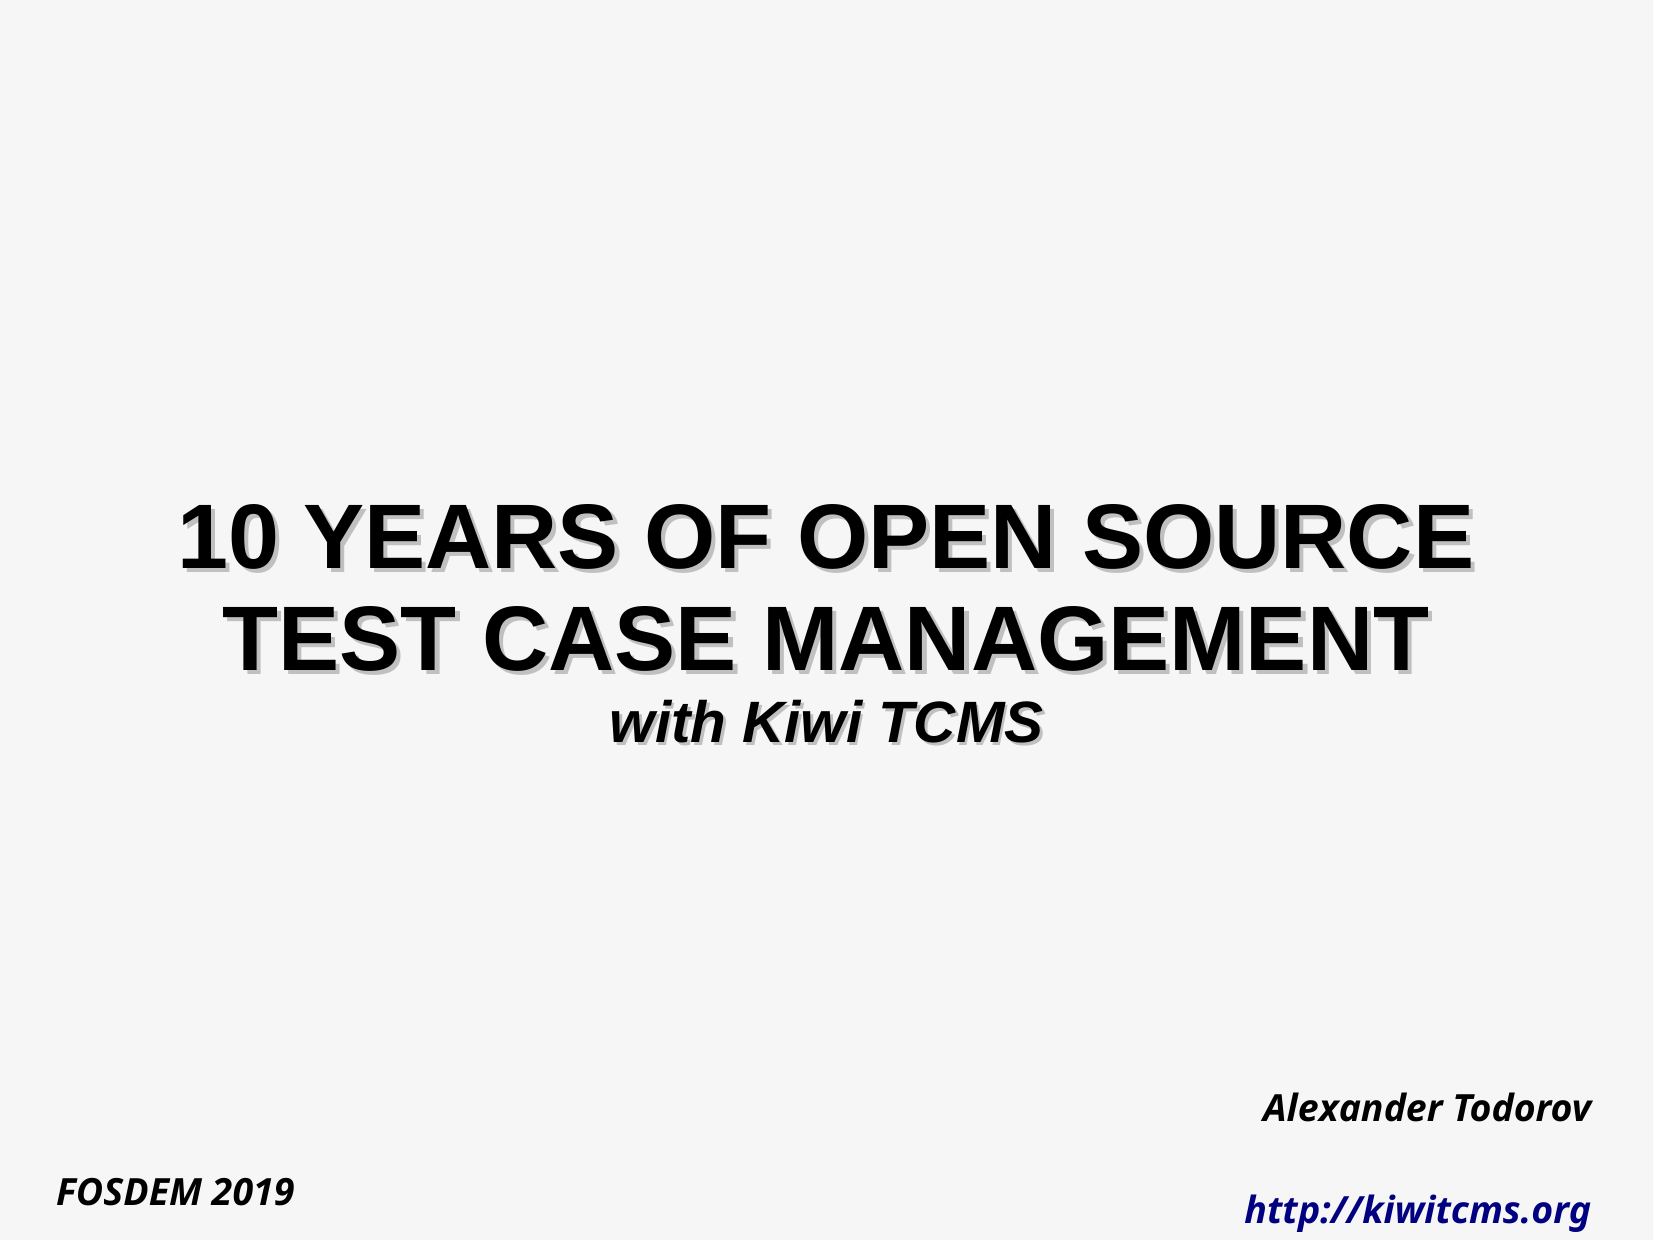

# 10 YEARS OF OPEN SOURCE TEST CASE MANAGEMENT with Kiwi TCMS
Alexander Todorov
http://kiwitcms.org
FOSDEM 2019